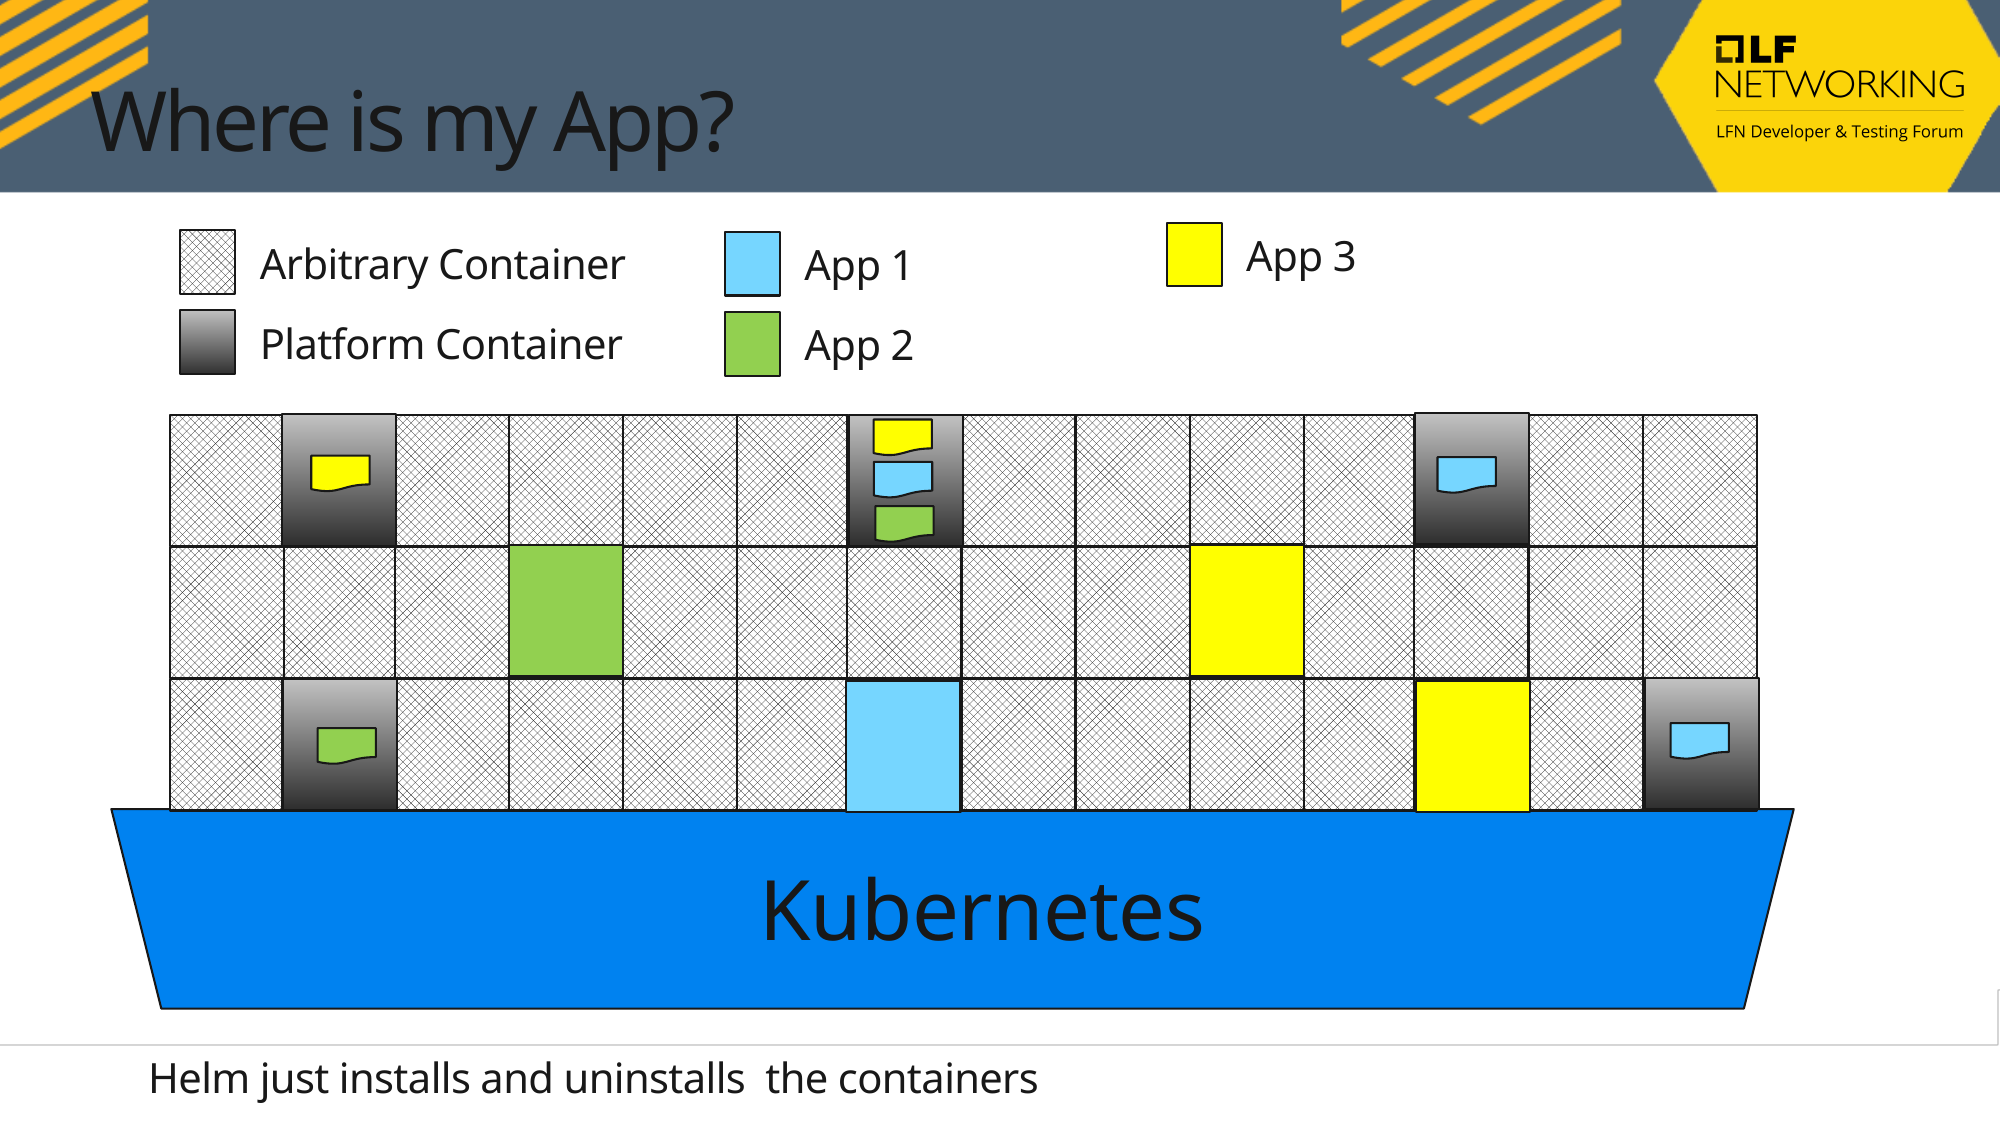

# Where is my App?
App 3
Arbitrary Container
App 1
Platform Container
App 2
Kubernetes
Helm just installs and uninstalls the containers